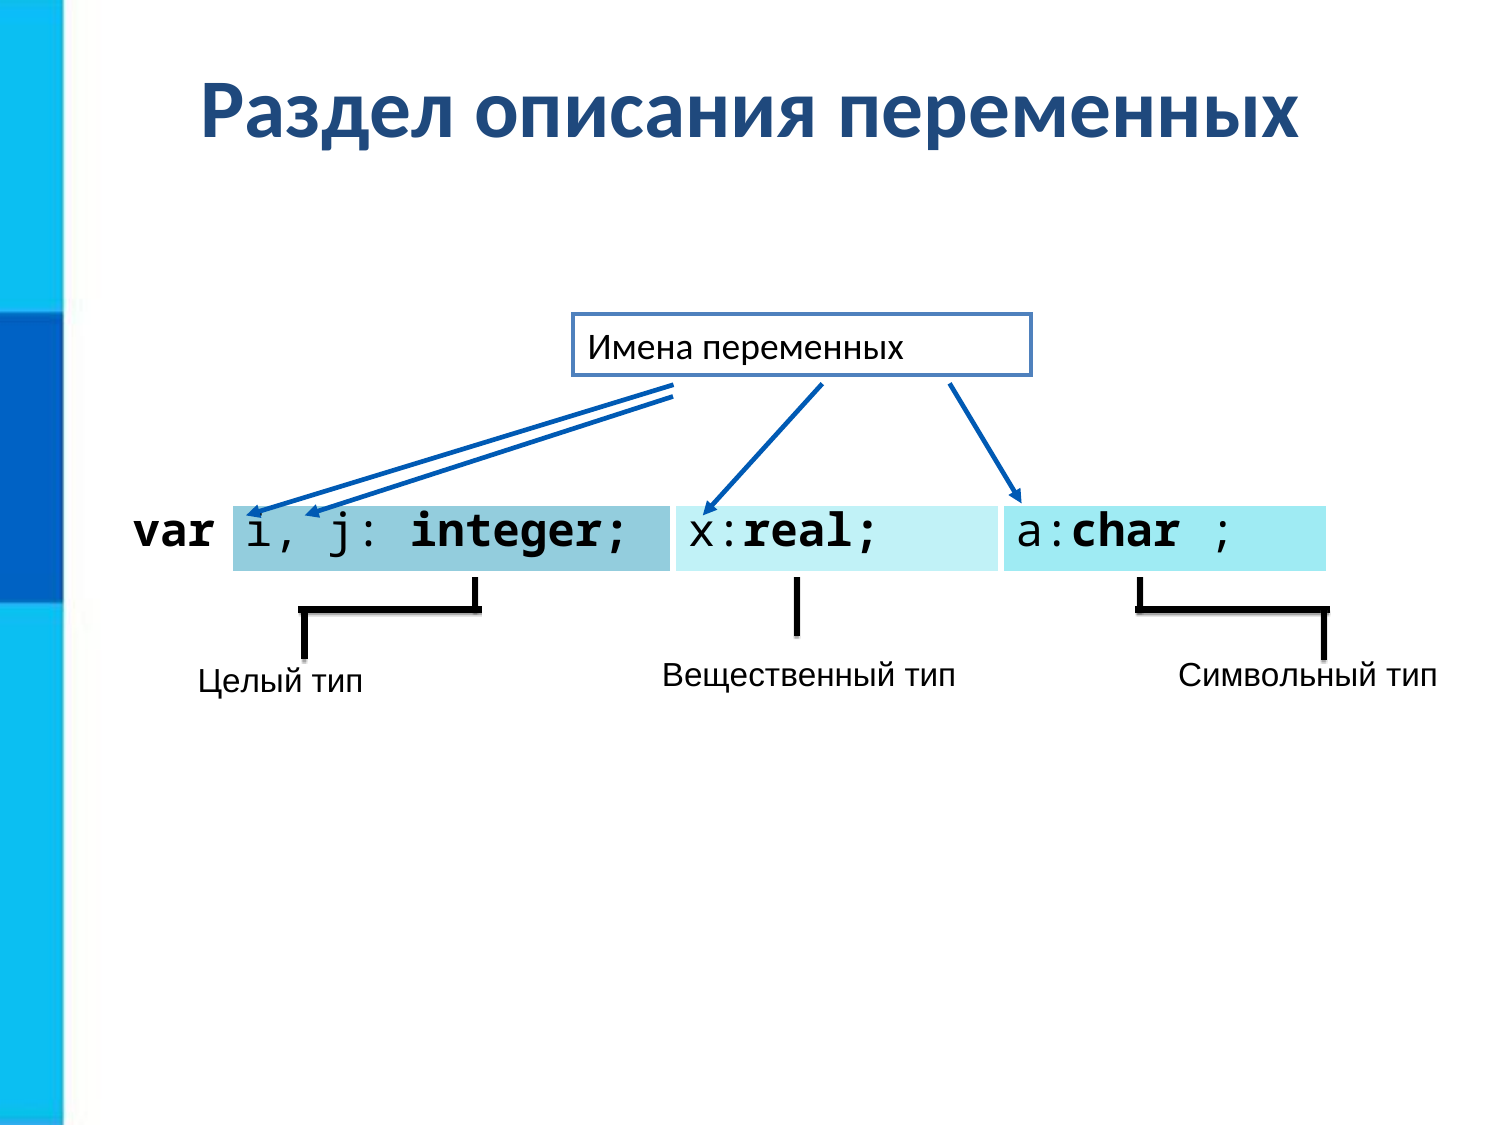

Раздел описания переменных
Имена переменных
| var | i, j: integer; | x:real; | a:char ; |
| --- | --- | --- | --- |
Вещественный тип
Символьный тип
Целый тип